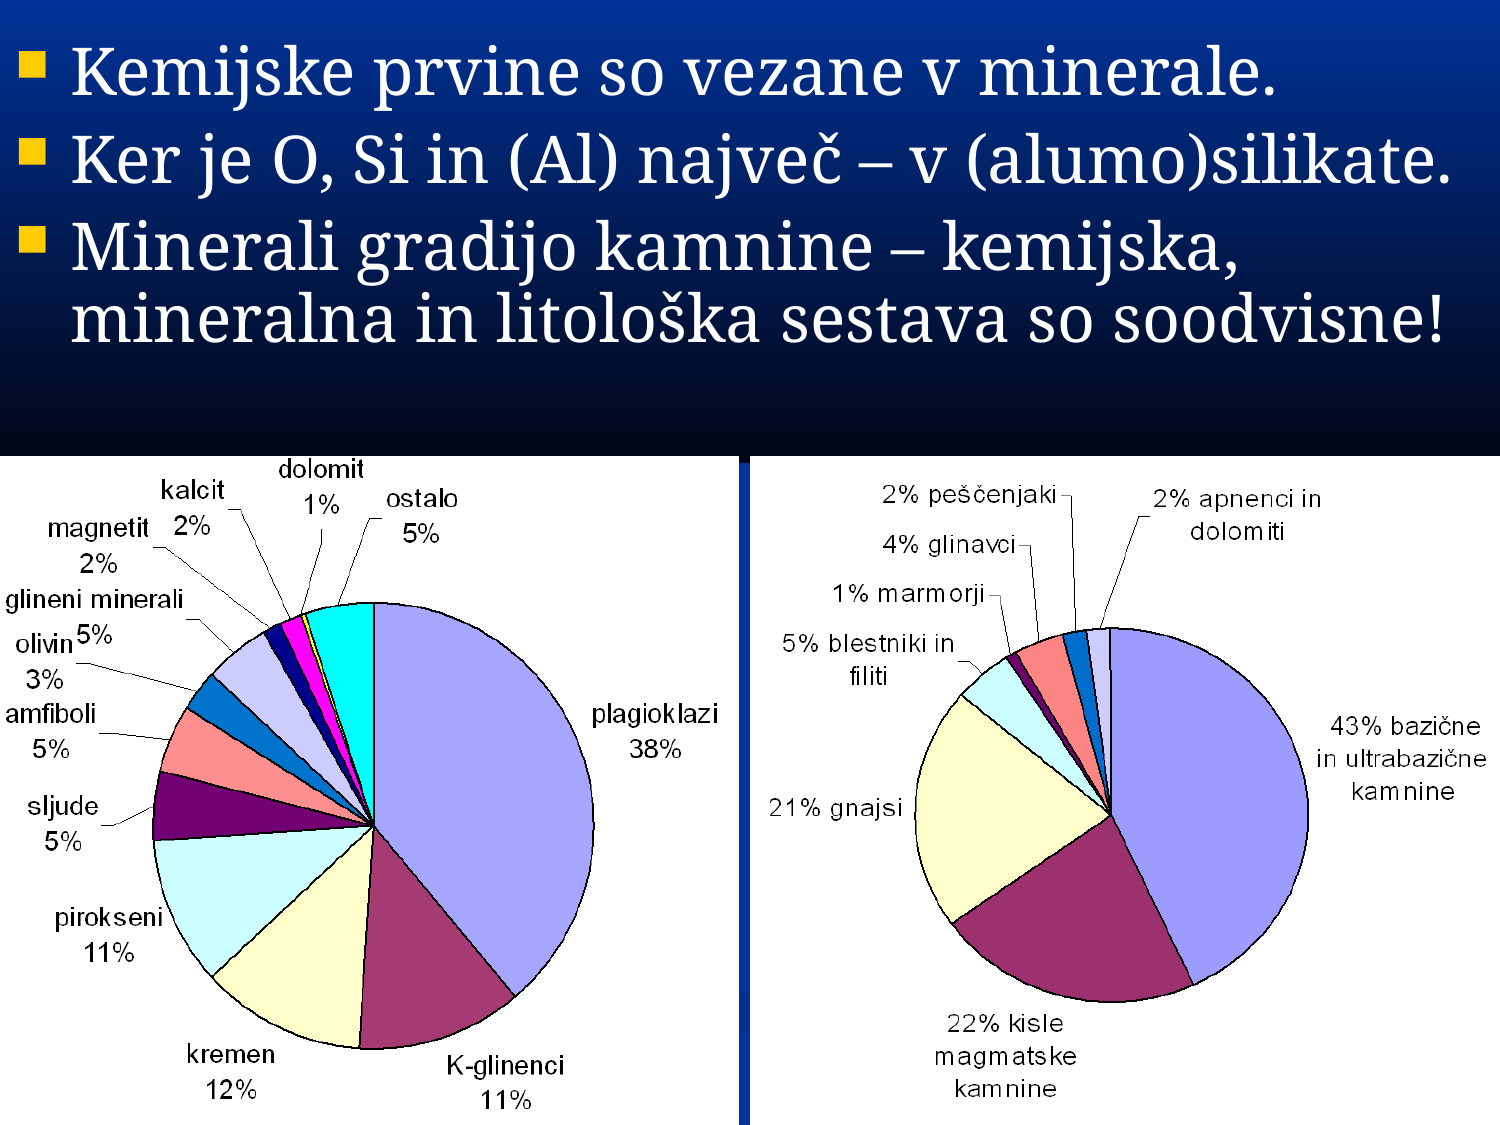

# Kemijske prvine so vezane v minerale.
Ker je O, Si in (Al) največ – v (alumo)silikate.
Minerali gradijo kamnine – kemijska, mineralna in litološka sestava so soodvisne!